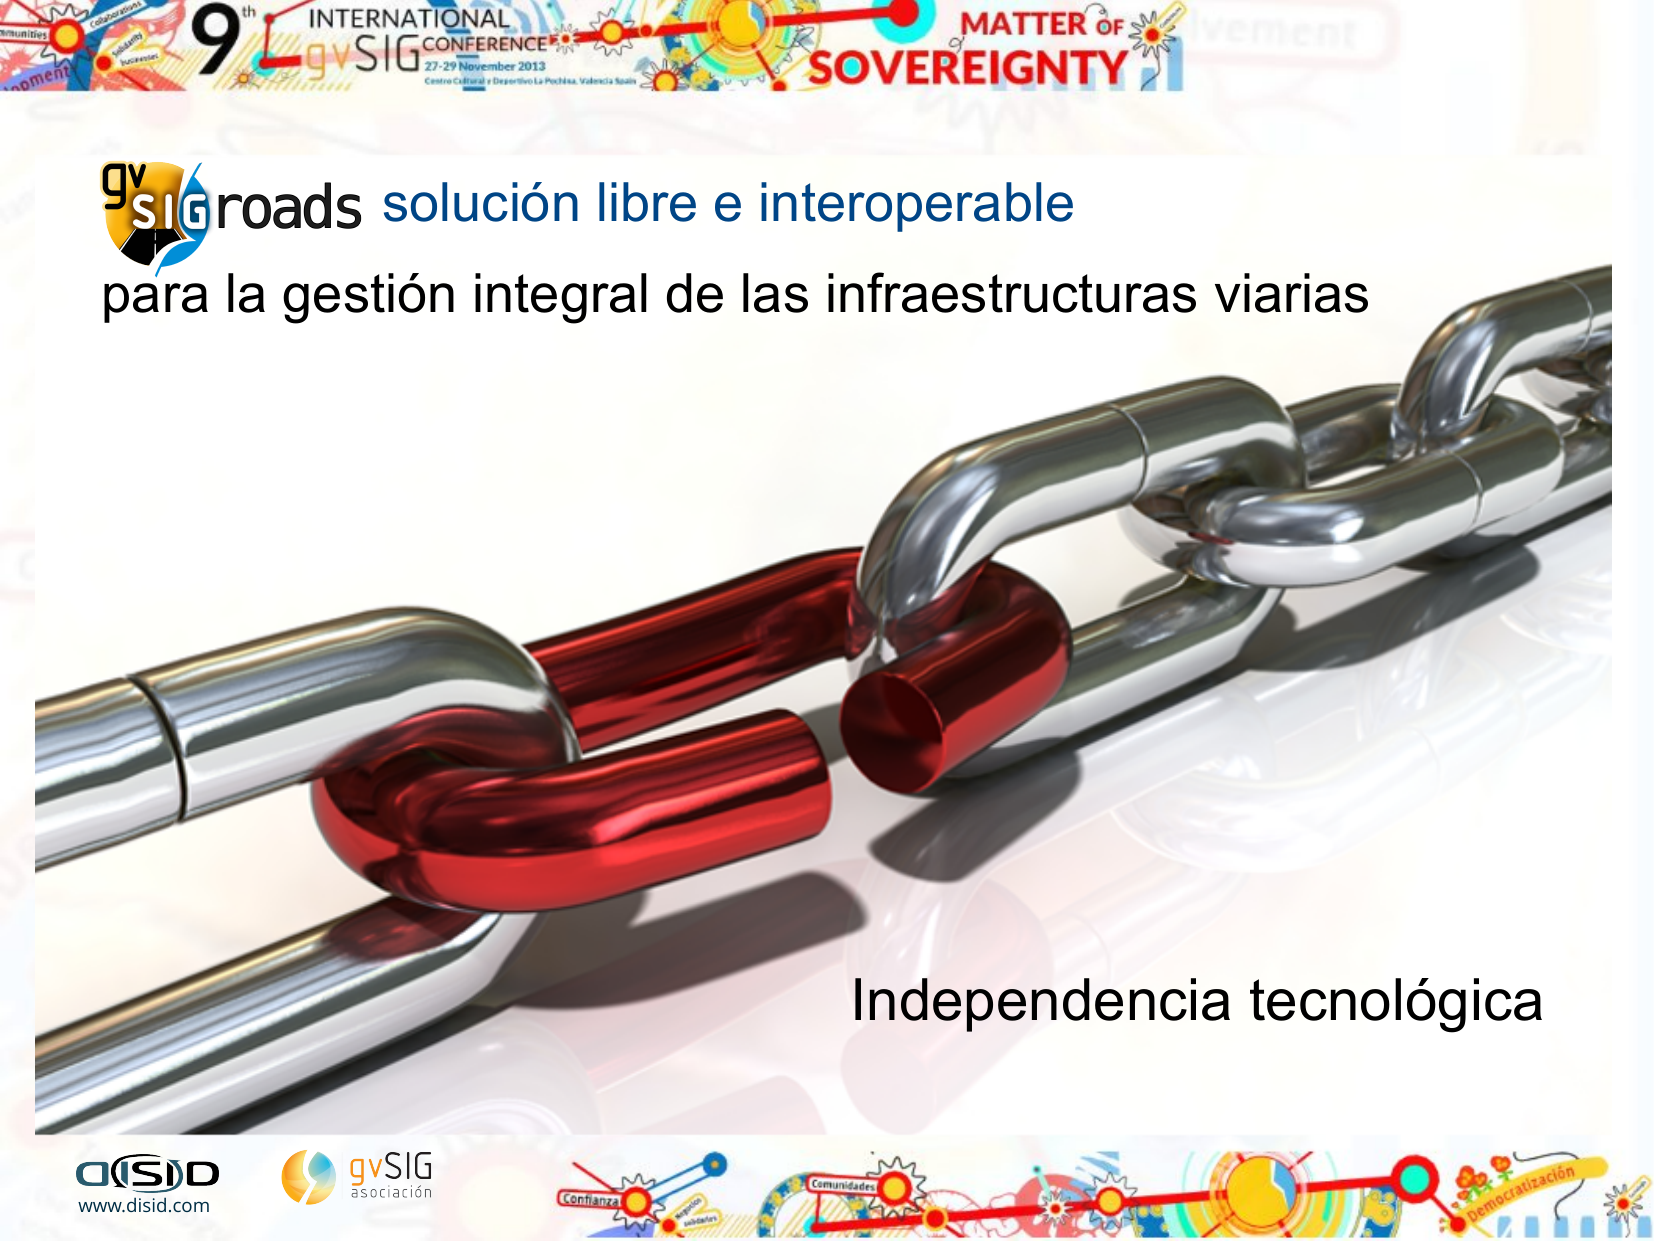

# Solución libre e interoperable
solución libre e interoperable
para la gestión integral de las infraestructuras viarias
Independencia tecnológica